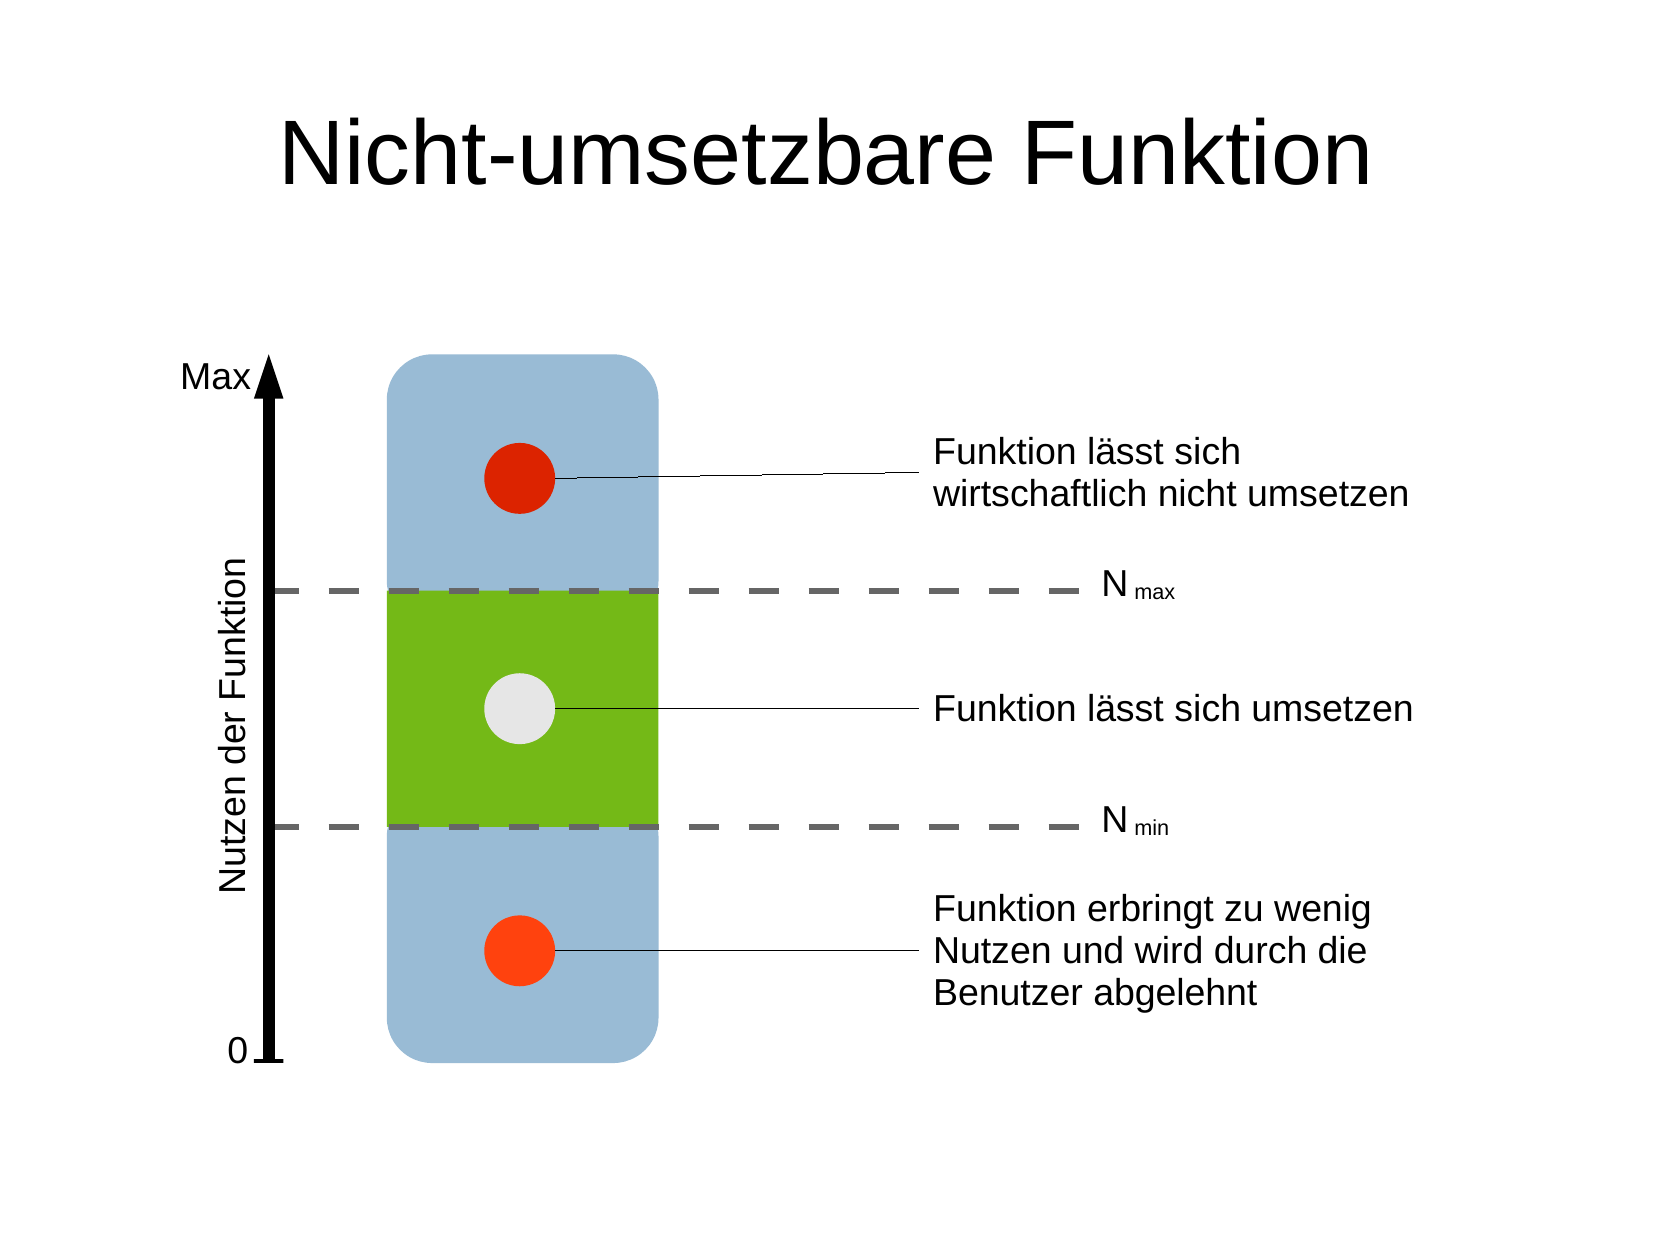

# Nicht-umsetzbare Funktion
Max
Funktion lässt sich wirtschaftlich nicht umsetzen
N max
Funktion lässt sich umsetzen
Nutzen der Funktion
N min
Funktion erbringt zu wenig Nutzen und wird durch die Benutzer abgelehnt
0